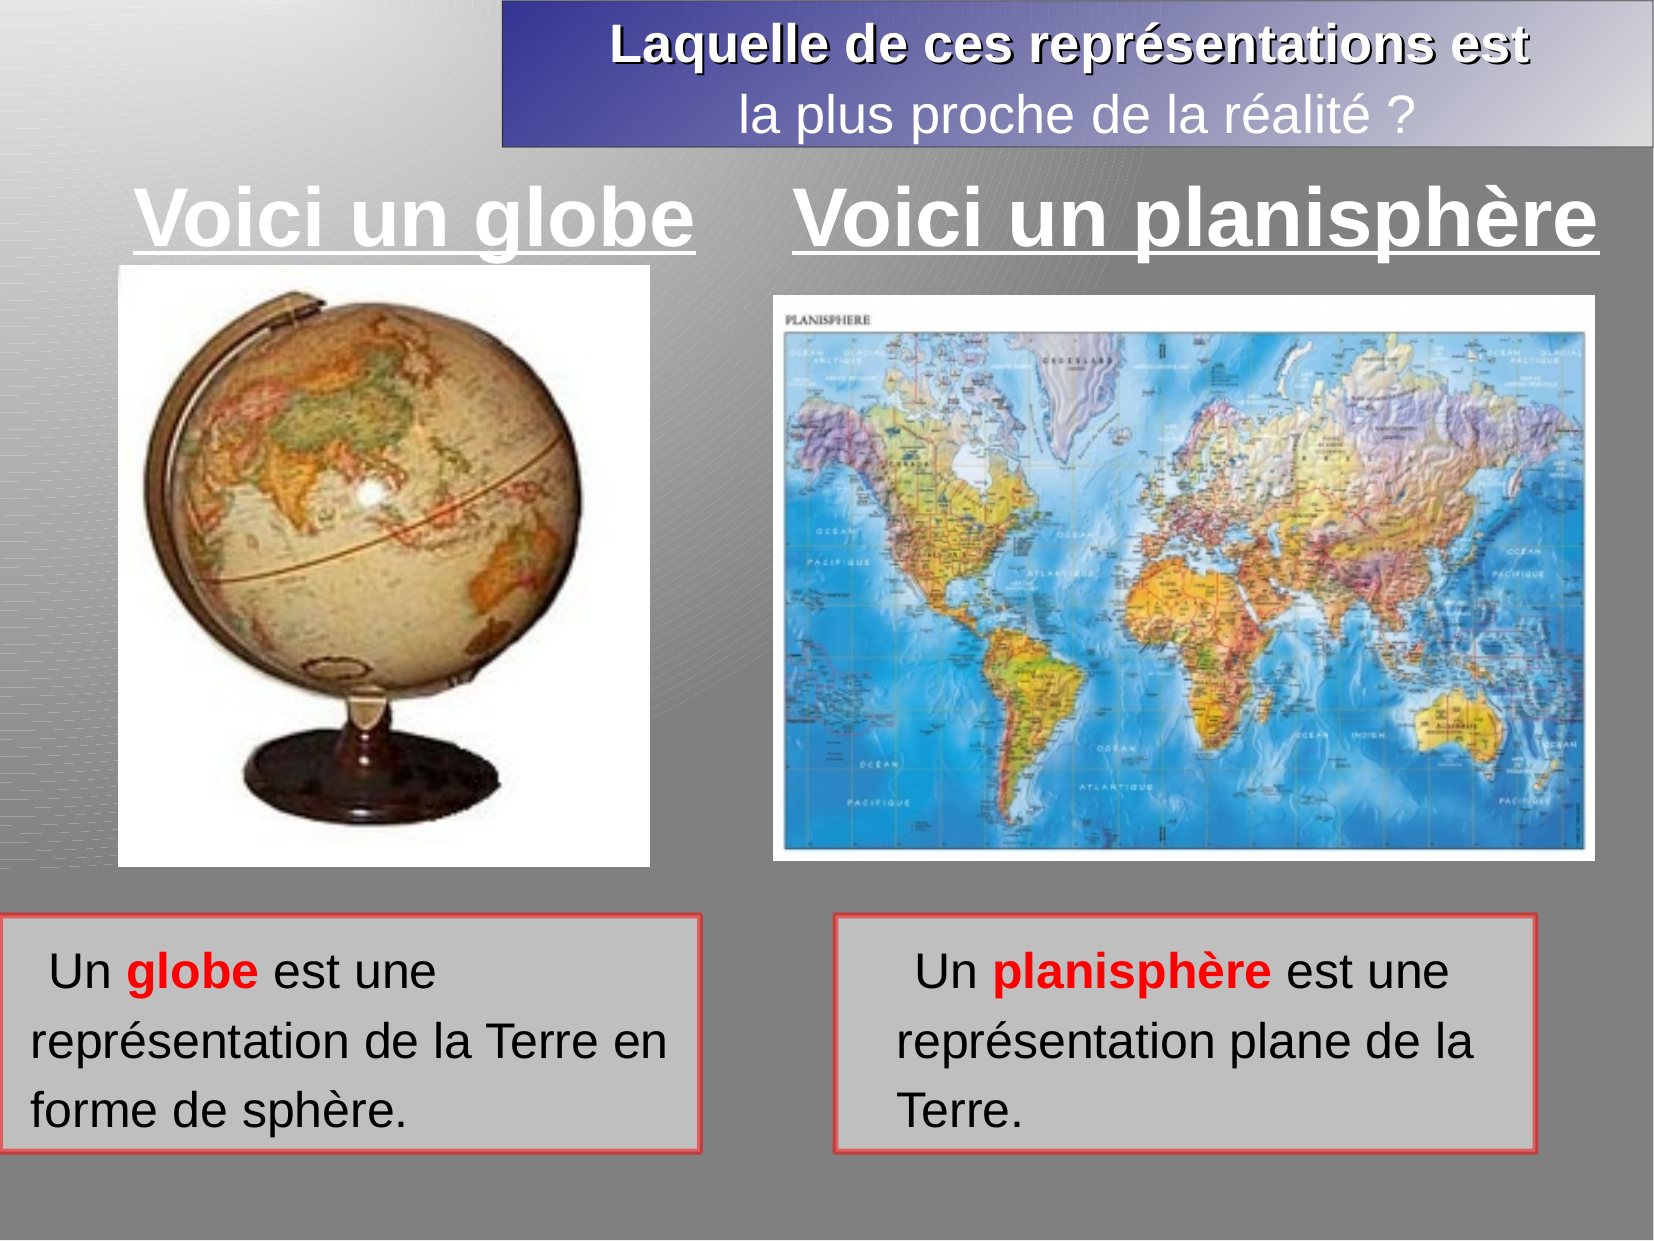

Laquelle de ces représentations est
la plus proche de la réalité ?
Voici un globe
Voici un planisphère
Un globe est une représentation de la Terre en forme de sphère.
Un planisphère est une représentation plane de la Terre.